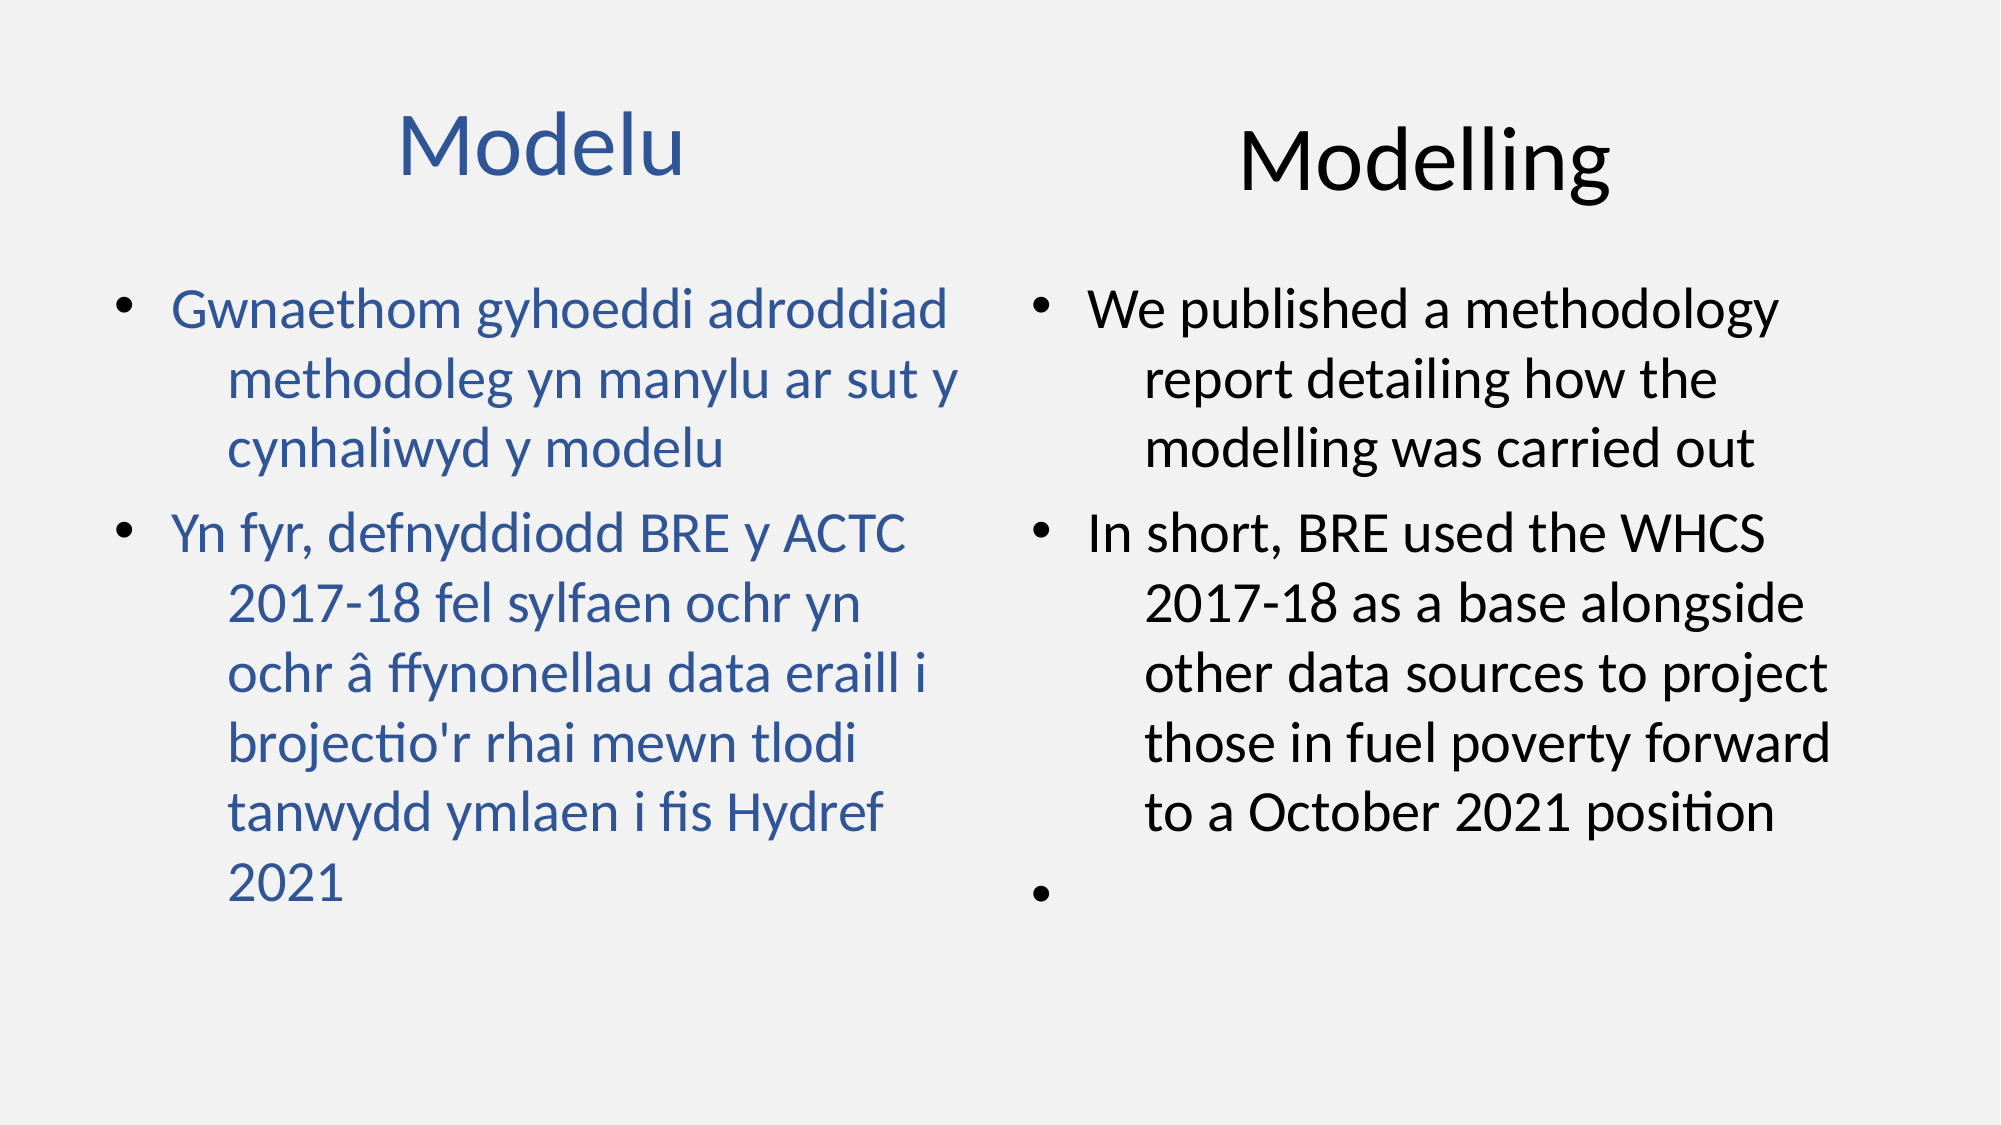

Modelu
Modelling
Gwnaethom gyhoeddi adroddiad methodoleg yn manylu ar sut y cynhaliwyd y modelu
Yn fyr, defnyddiodd BRE y ACTC 2017-18 fel sylfaen ochr yn ochr â ffynonellau data eraill i brojectio'r rhai mewn tlodi tanwydd ymlaen i fis Hydref 2021
# We published a methodology report detailing how the modelling was carried out
In short, BRE used the WHCS 2017-18 as a base alongside other data sources to project those in fuel poverty forward to a October 2021 position